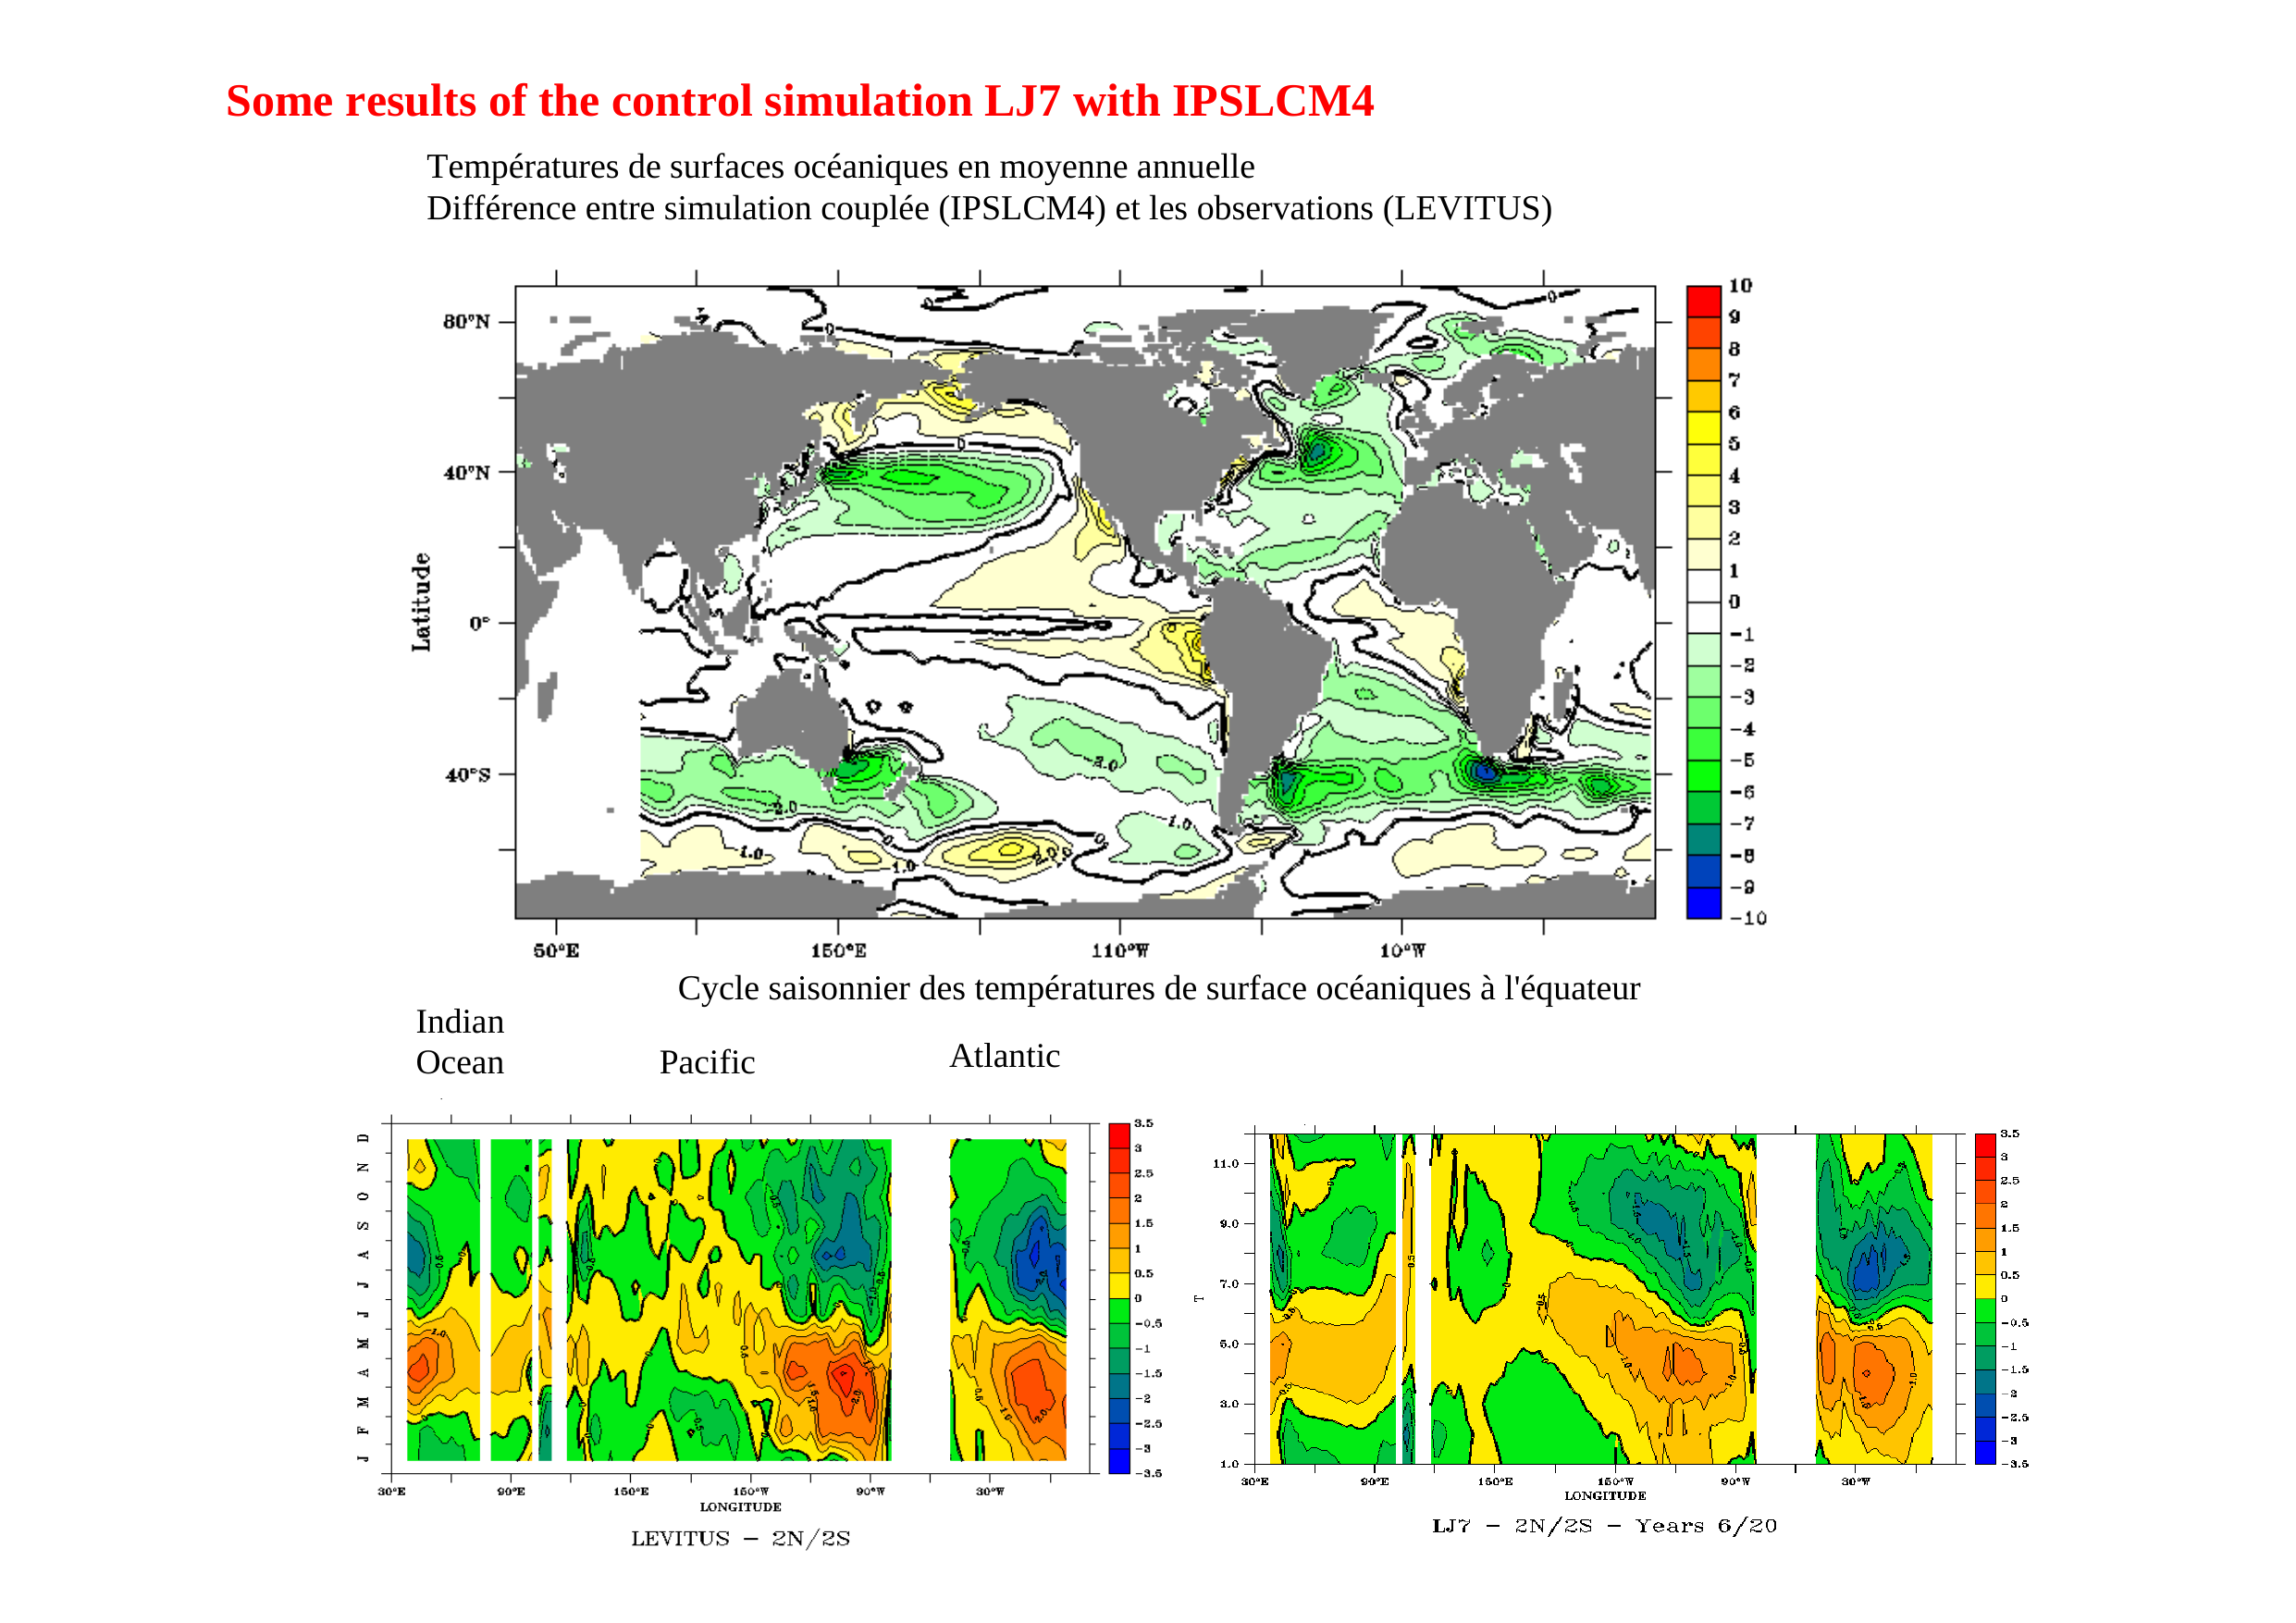

Some results of the control simulation LJ7 with IPSLCM4
Températures de surfaces océaniques en moyenne annuelle
Différence entre simulation couplée (IPSLCM4) et les observations (LEVITUS)
Cycle saisonnier des températures de surface océaniques à l'équateur
Indian
Ocean
Atlantic
Pacific